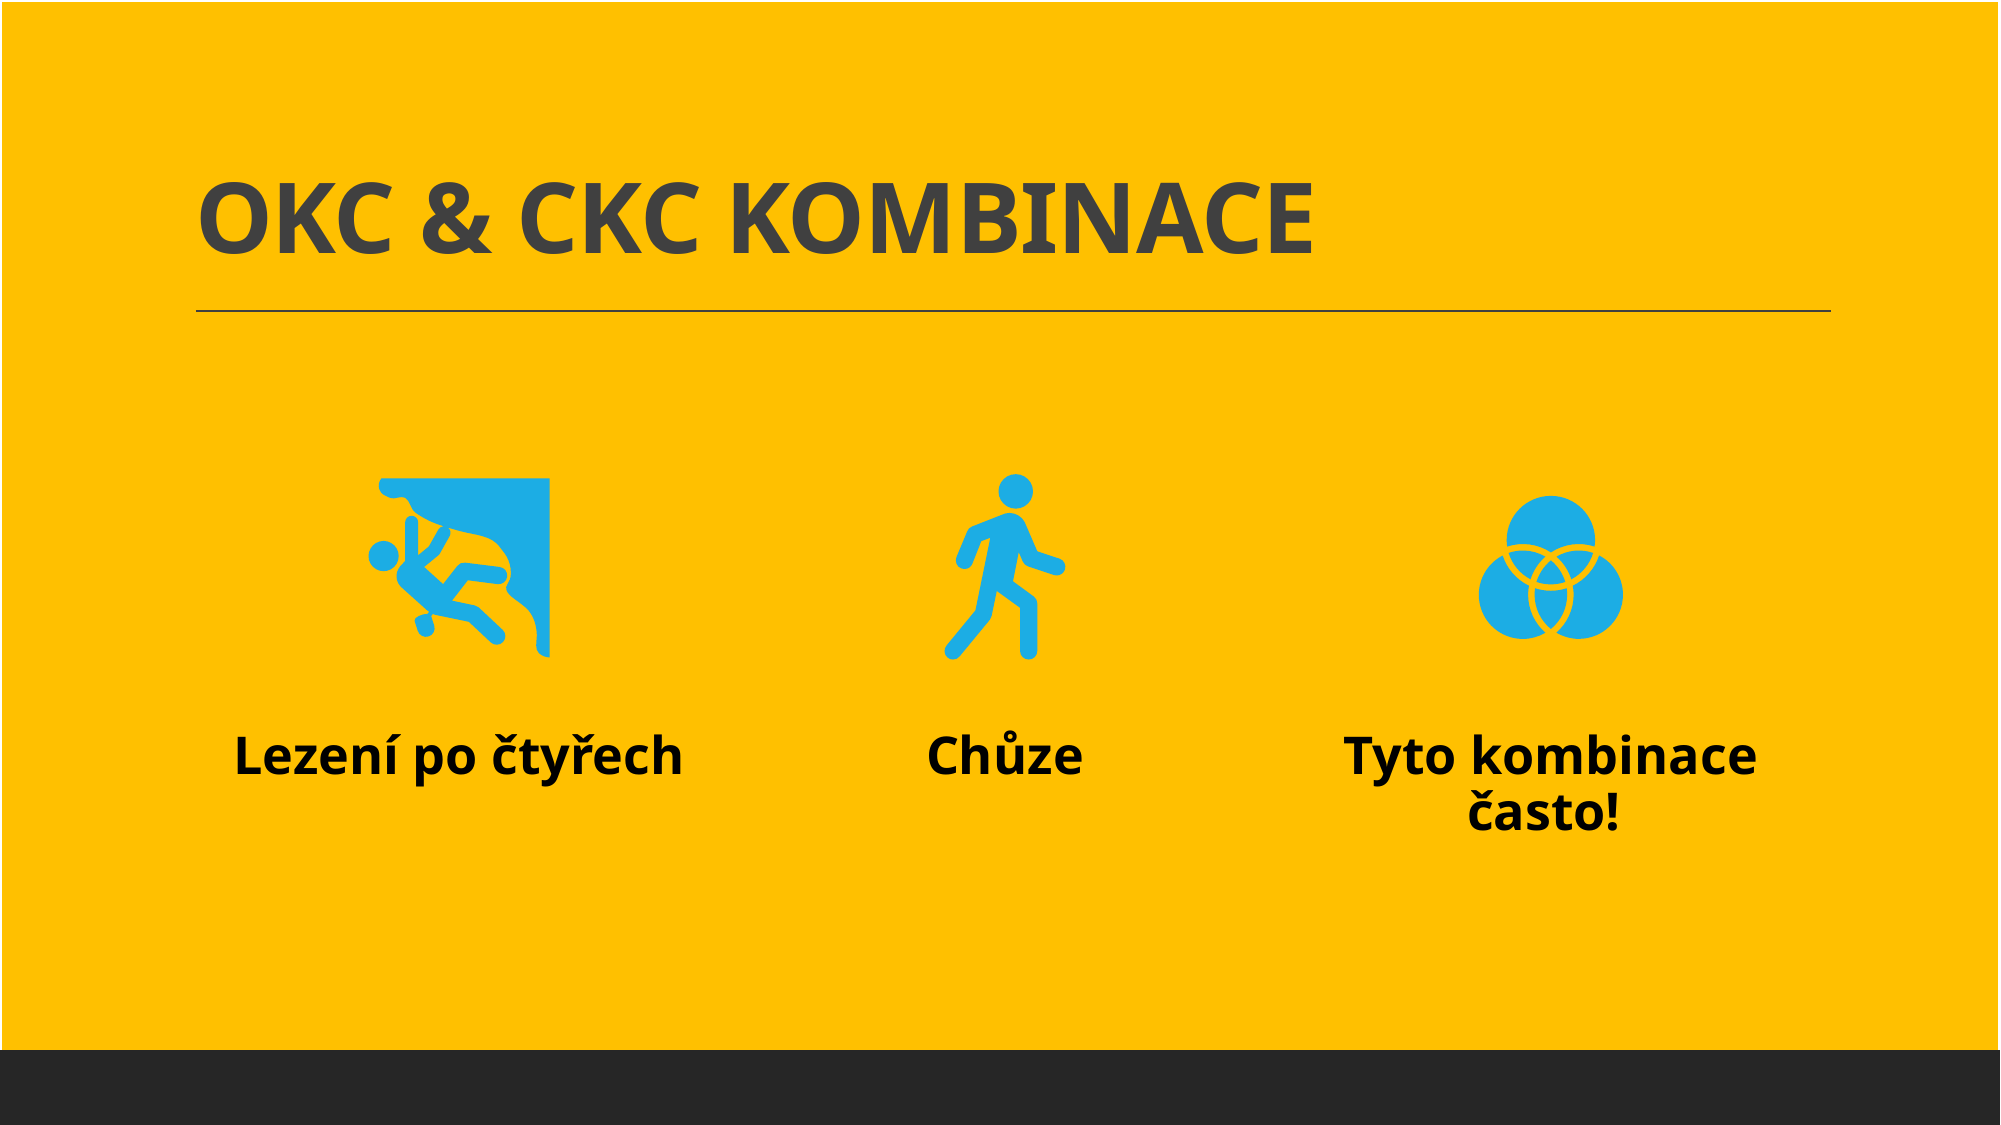

# OKC & CKC KOMBINACE
Lezení po čtyřech
Chůze
Tyto kombinace často!